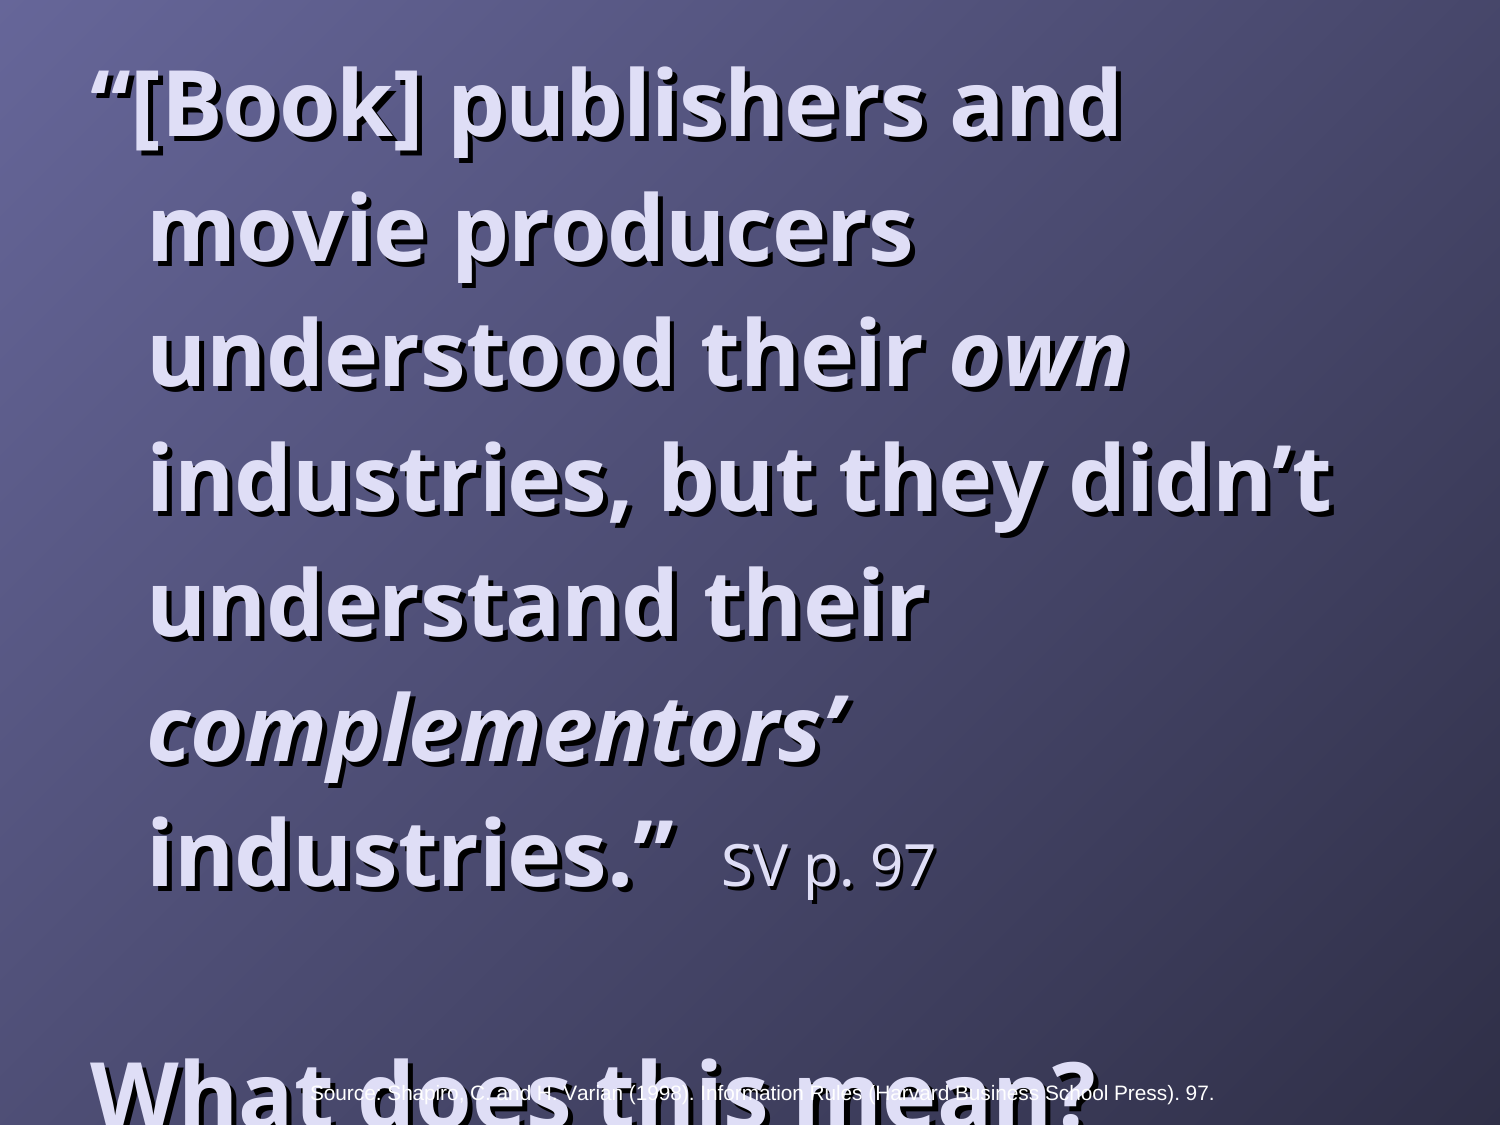

# “[Book] publishers and movie producers understood their own industries, but they didn’t understand their complementors’ industries.” SV p. 97
What does this mean?
Source: Shapiro, C. and H. Varian (1998). Information Rules (Harvard Business School Press). 97.